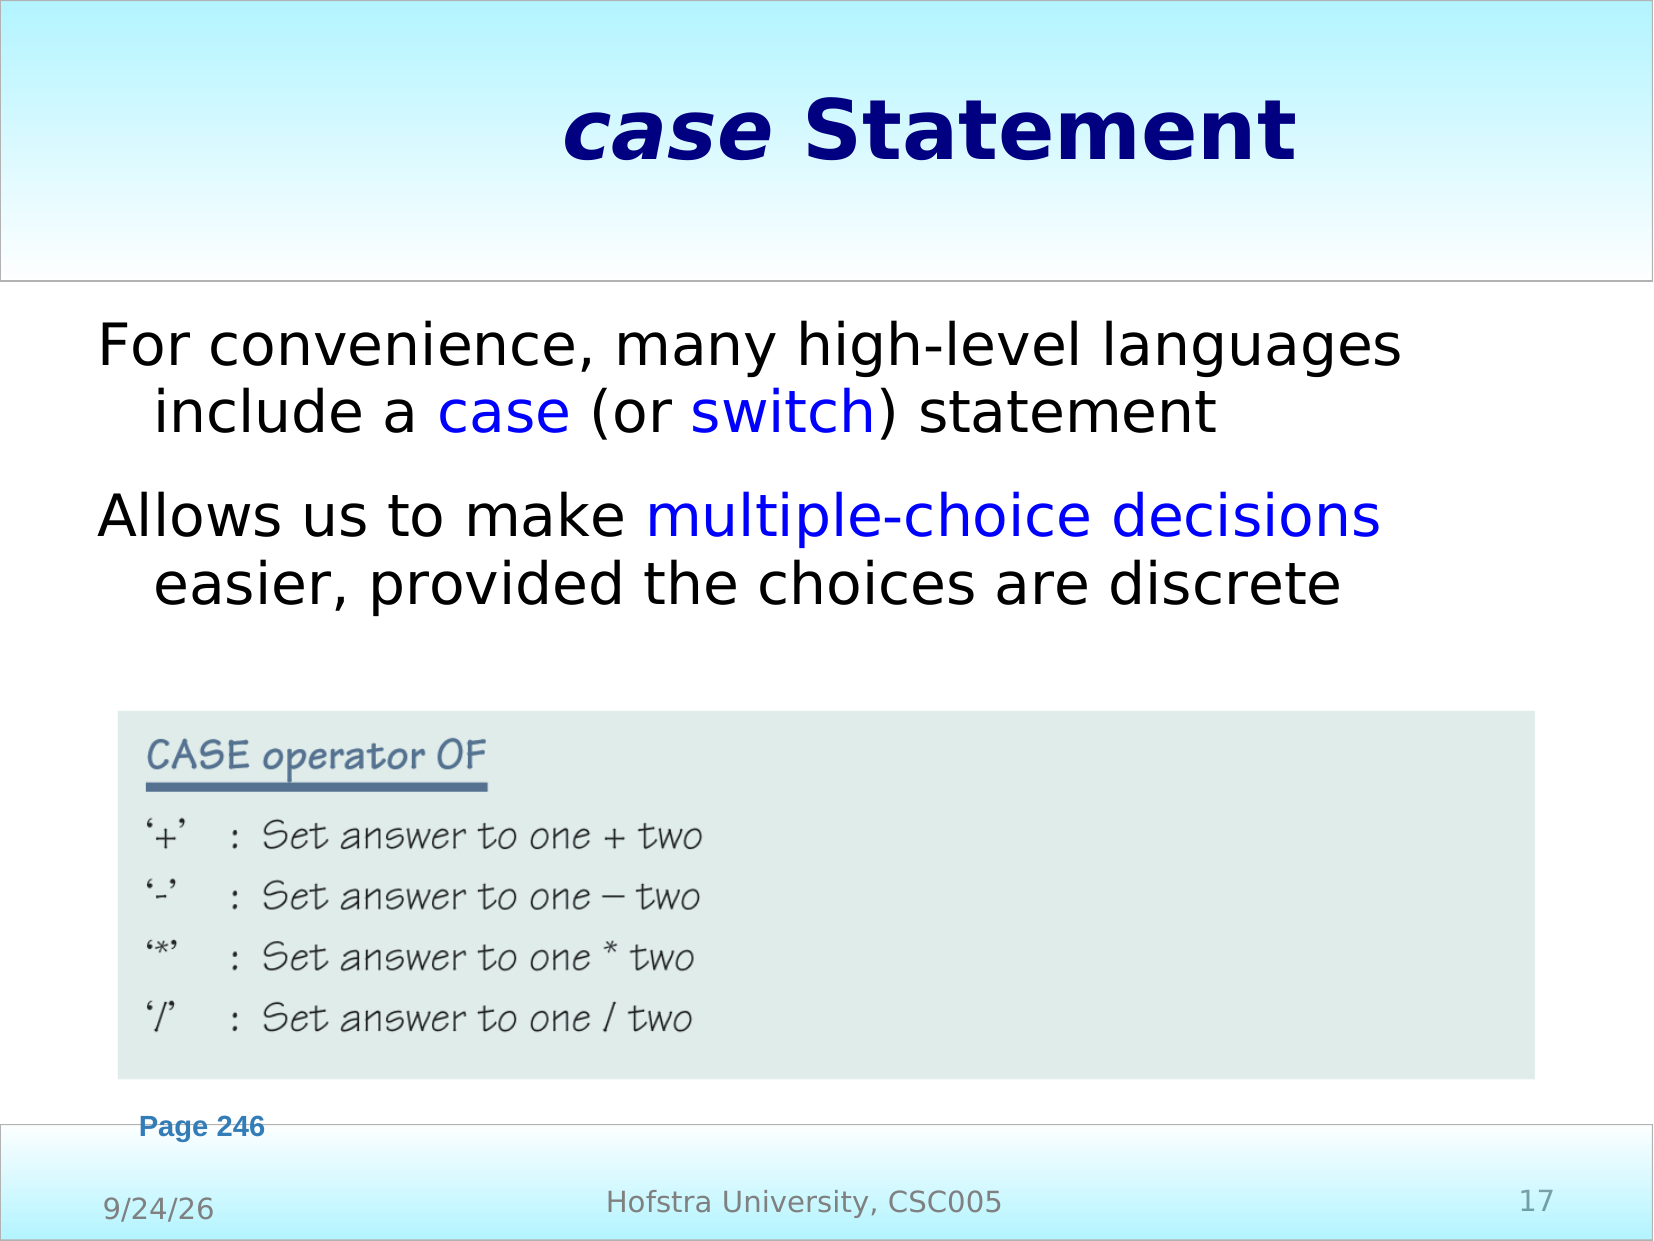

# case Statement
For convenience, many high-level languages include a case (or switch) statement
Allows us to make multiple-choice decisions easier, provided the choices are discrete
Page 246
17
Hofstra University, CSC005